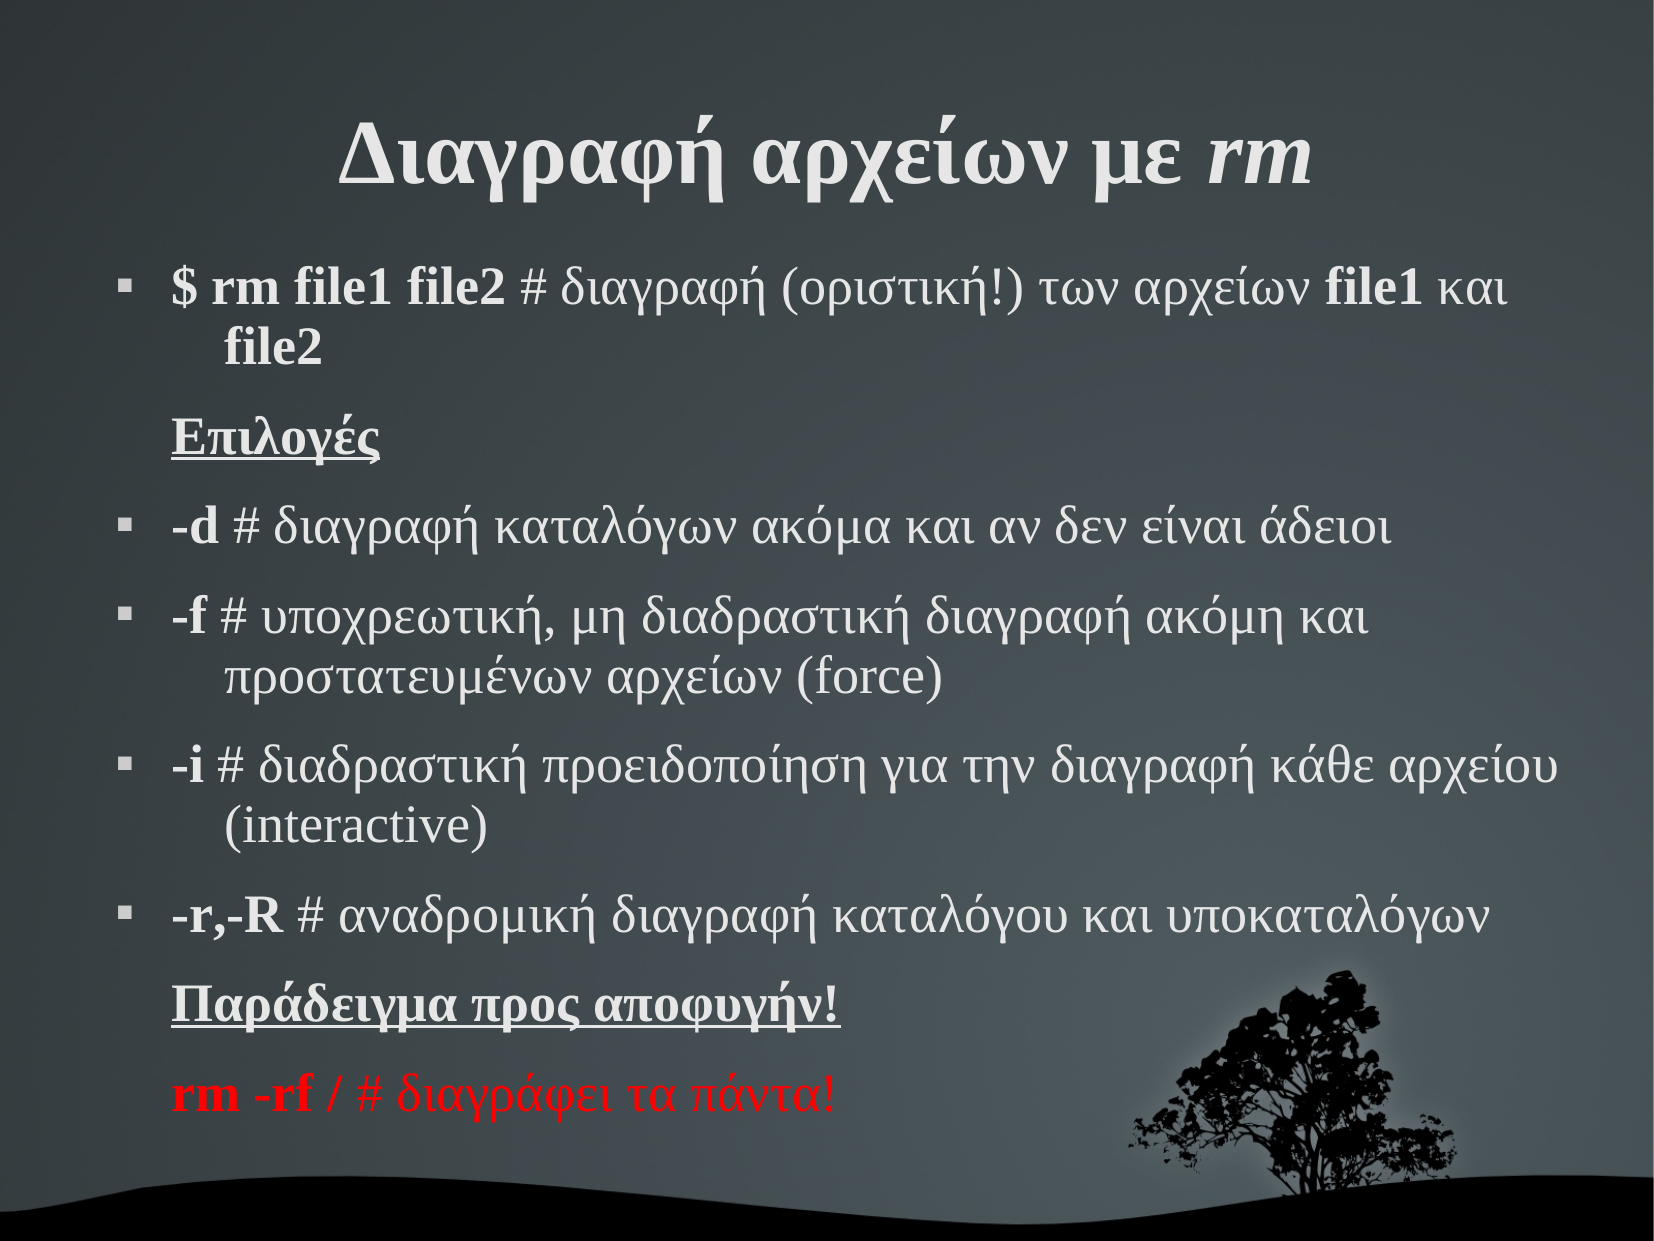

# Διαγραφή αρχείων με rm
$ rm file1 file2 # διαγραφή (οριστική!) των αρχείων file1 και file2
Επιλογές
-d # διαγραφή καταλόγων ακόμα και αν δεν είναι άδειοι
-f # υποχρεωτική, μη διαδραστική διαγραφή ακόμη και προστατευμένων αρχείων (force)
-i # διαδραστική προειδοποίηση για την διαγραφή κάθε αρχείου (interactive)
-r,-R # αναδρομική διαγραφή καταλόγου και υποκαταλόγων
Παράδειγμα προς αποφυγήν!
rm -rf / # διαγράφει τα πάντα!